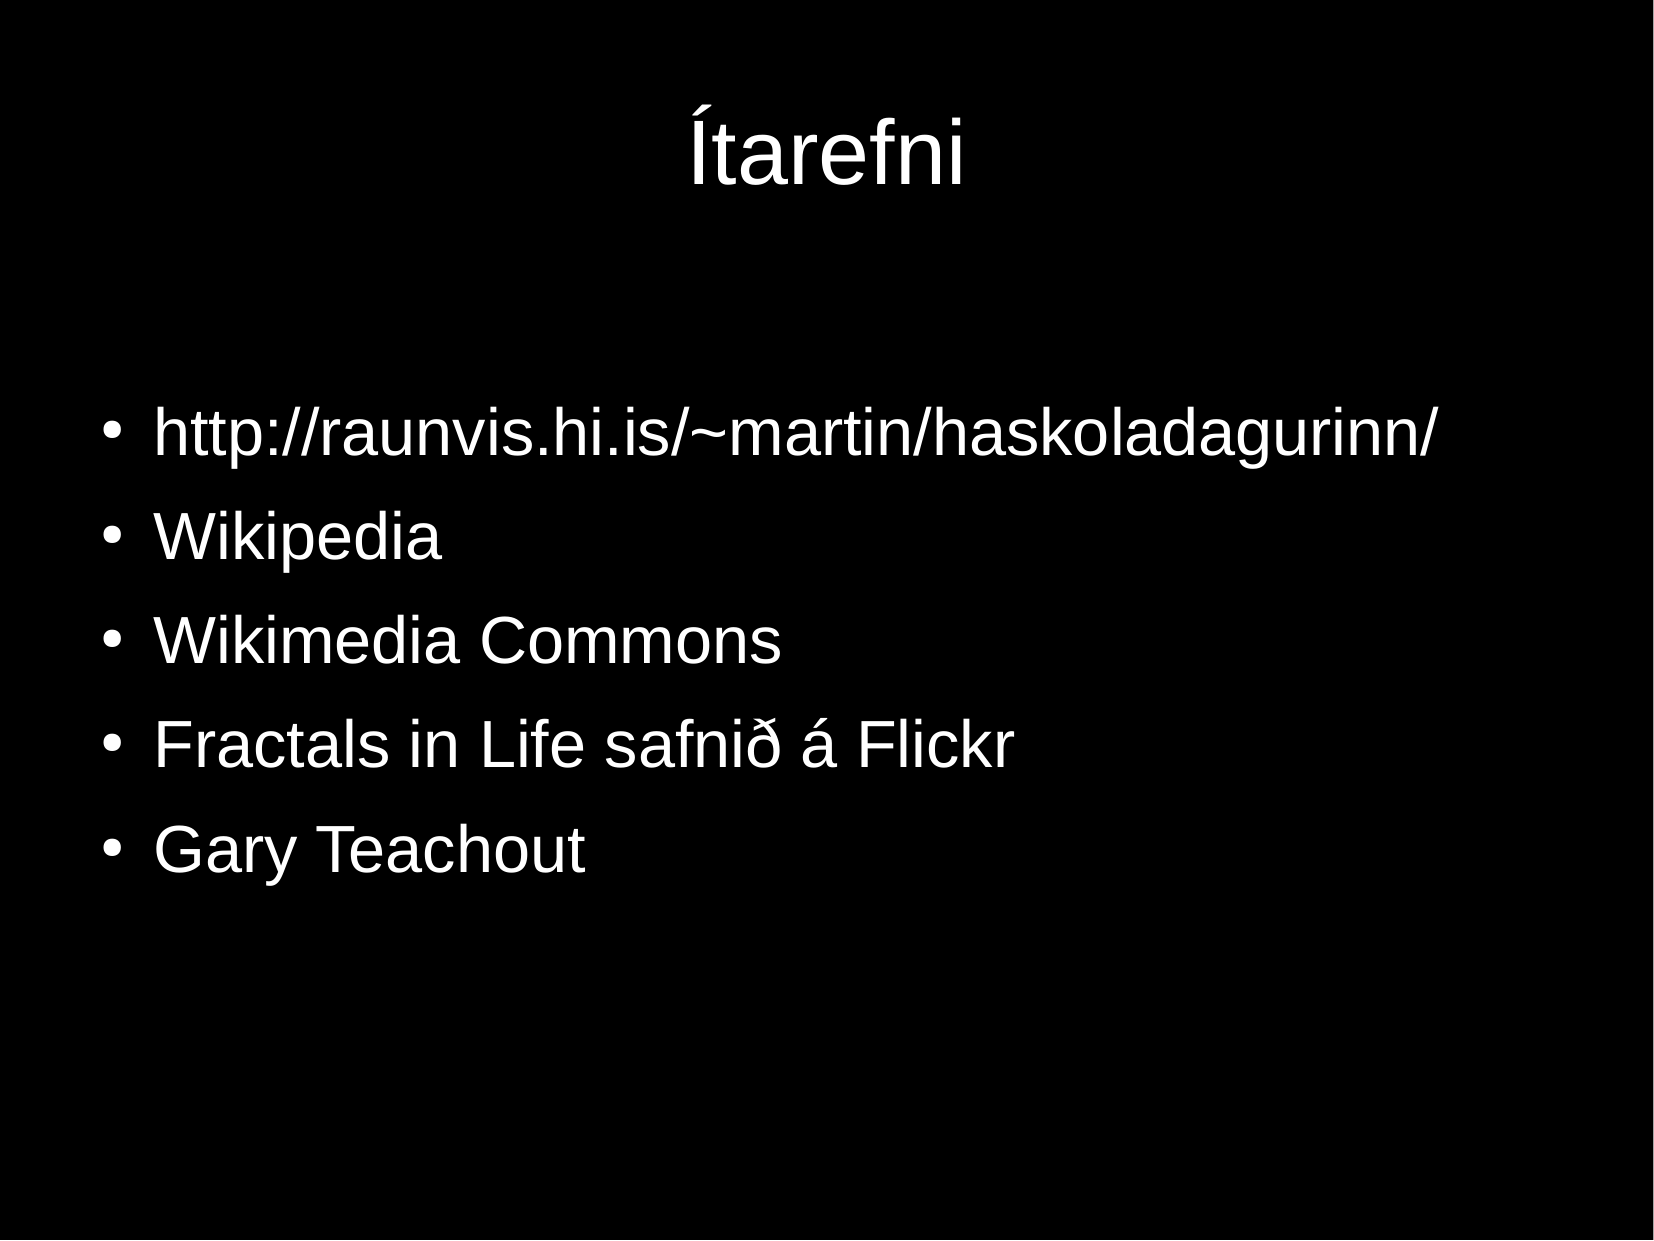

# Ítarefni
http://raunvis.hi.is/~martin/haskoladagurinn/
Wikipedia
Wikimedia Commons
Fractals in Life safnið á Flickr
Gary Teachout